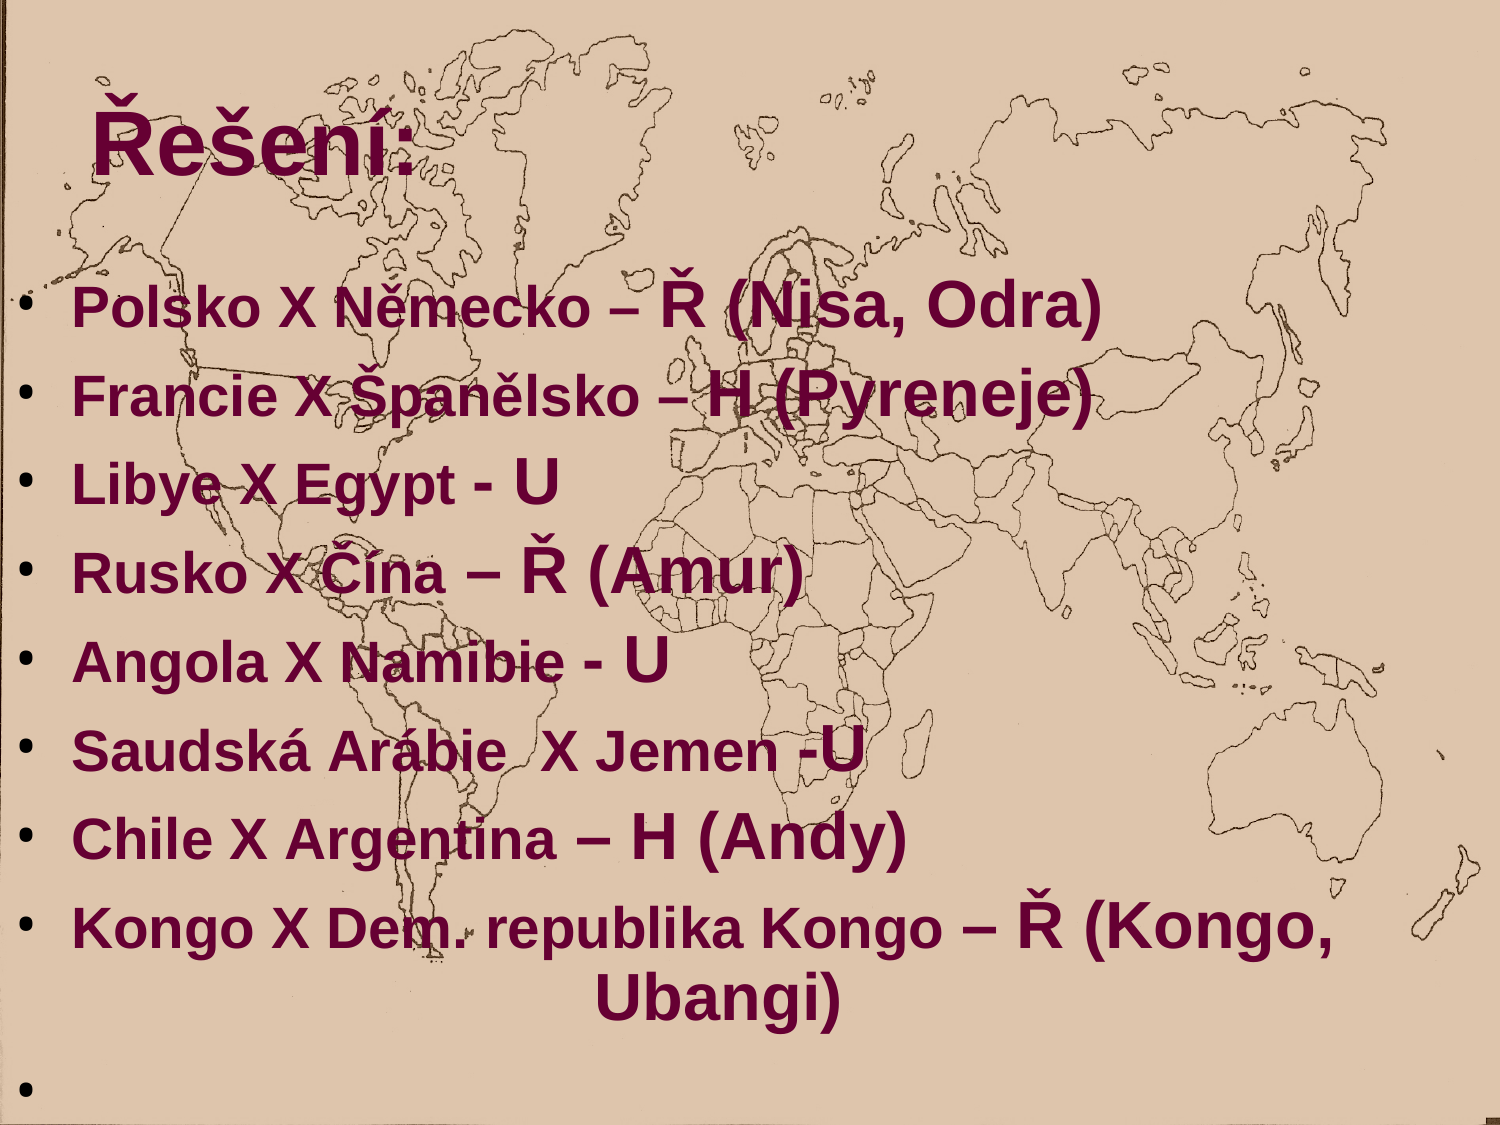

# Řešení:
Polsko X Německo – Ř (Nisa, Odra)
Francie X Španělsko – H (Pyreneje)
Libye X Egypt - U
Rusko X Čína – Ř (Amur)
Angola X Namibie - U
Saudská Arábie X Jemen -U
Chile X Argentina – H (Andy)
Kongo X Dem. republika Kongo – Ř (Kongo, 							 Ubangi)